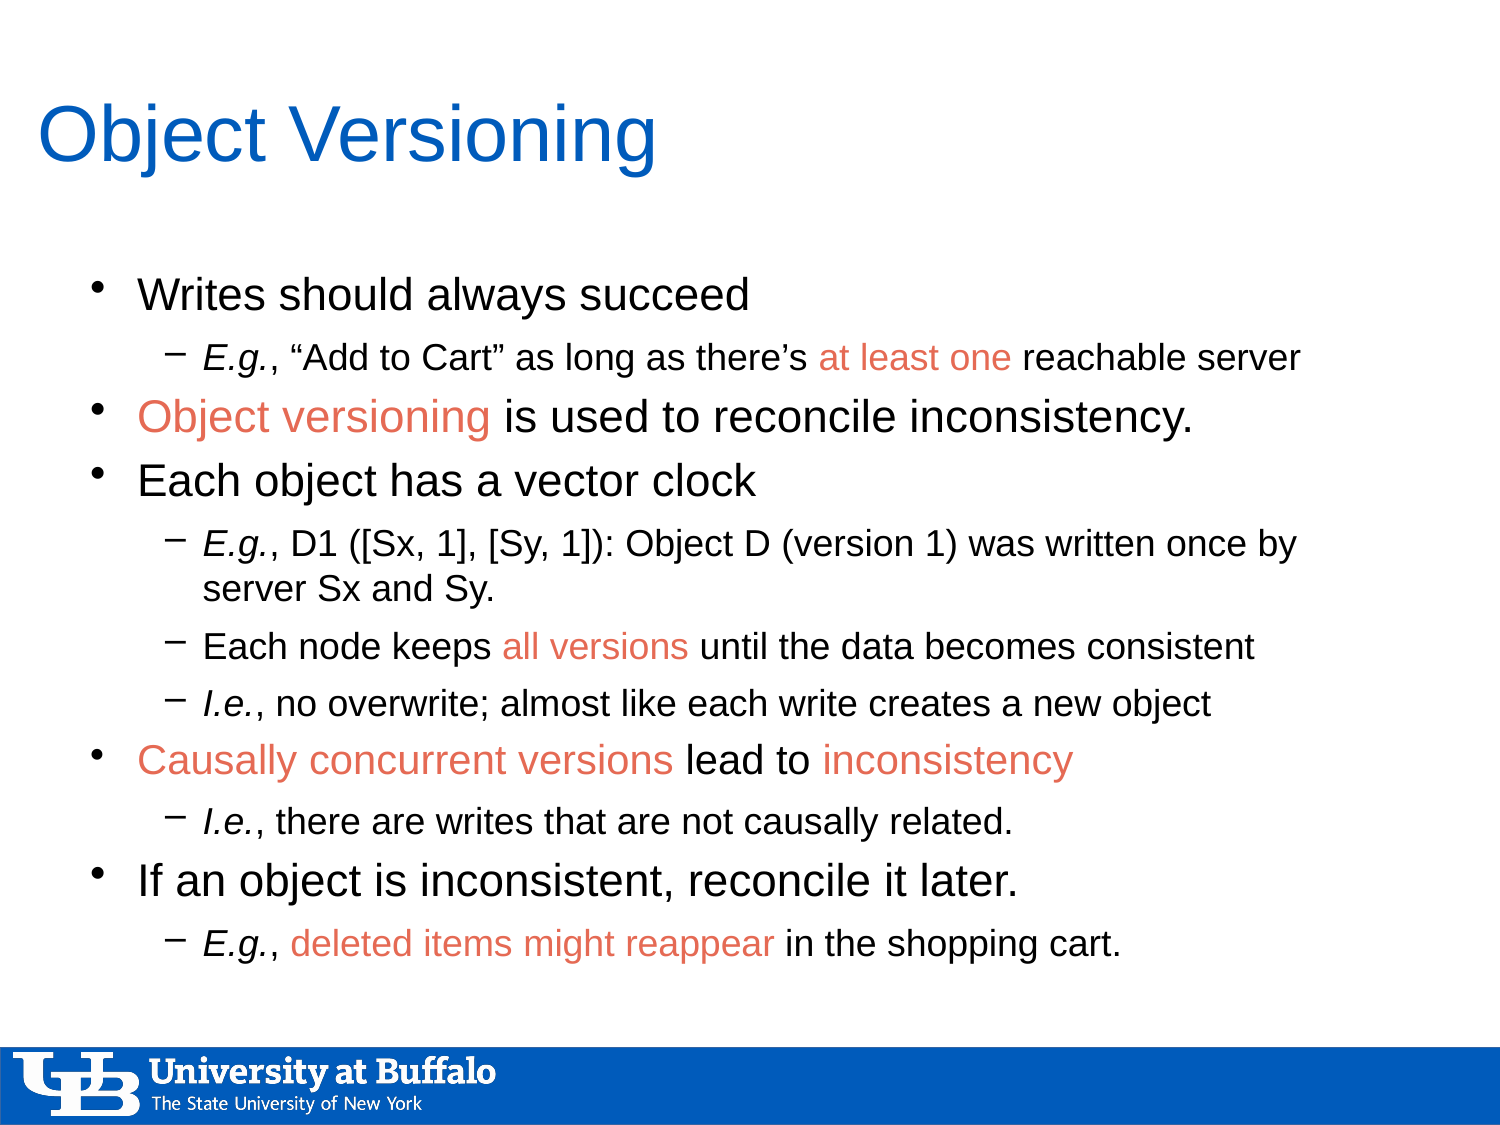

# Object Versioning
Writes should always succeed
E.g., “Add to Cart” as long as there’s at least one reachable server
Object versioning is used to reconcile inconsistency.
Each object has a vector clock
E.g., D1 ([Sx, 1], [Sy, 1]): Object D (version 1) was written once by server Sx and Sy.
Each node keeps all versions until the data becomes consistent
I.e., no overwrite; almost like each write creates a new object
Causally concurrent versions lead to inconsistency
I.e., there are writes that are not causally related.
If an object is inconsistent, reconcile it later.
E.g., deleted items might reappear in the shopping cart.